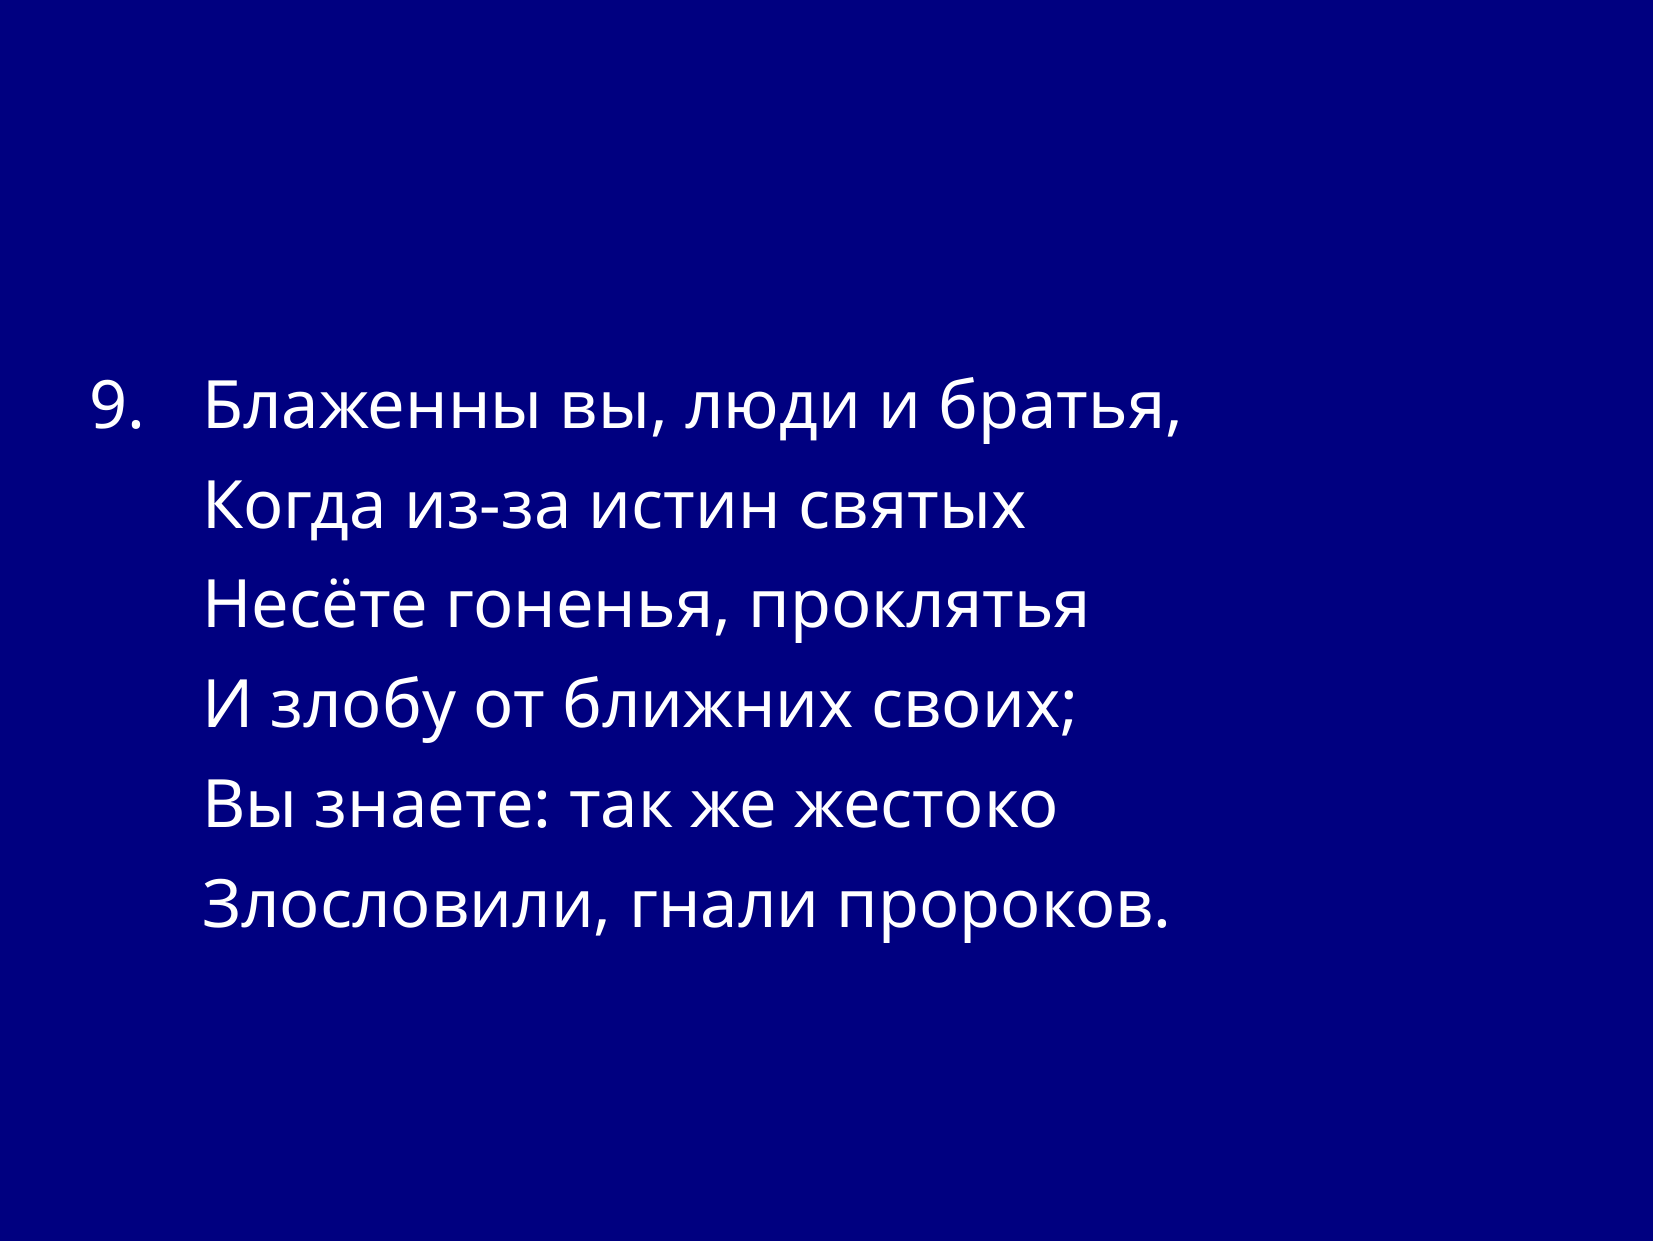

9.	Блаженны вы, люди и братья,
	Когда из-за истин святых
	Несёте гоненья, проклятья
	И злобу от ближних своих;
	Вы знаете: так же жестоко
	Злословили, гнали пророков.